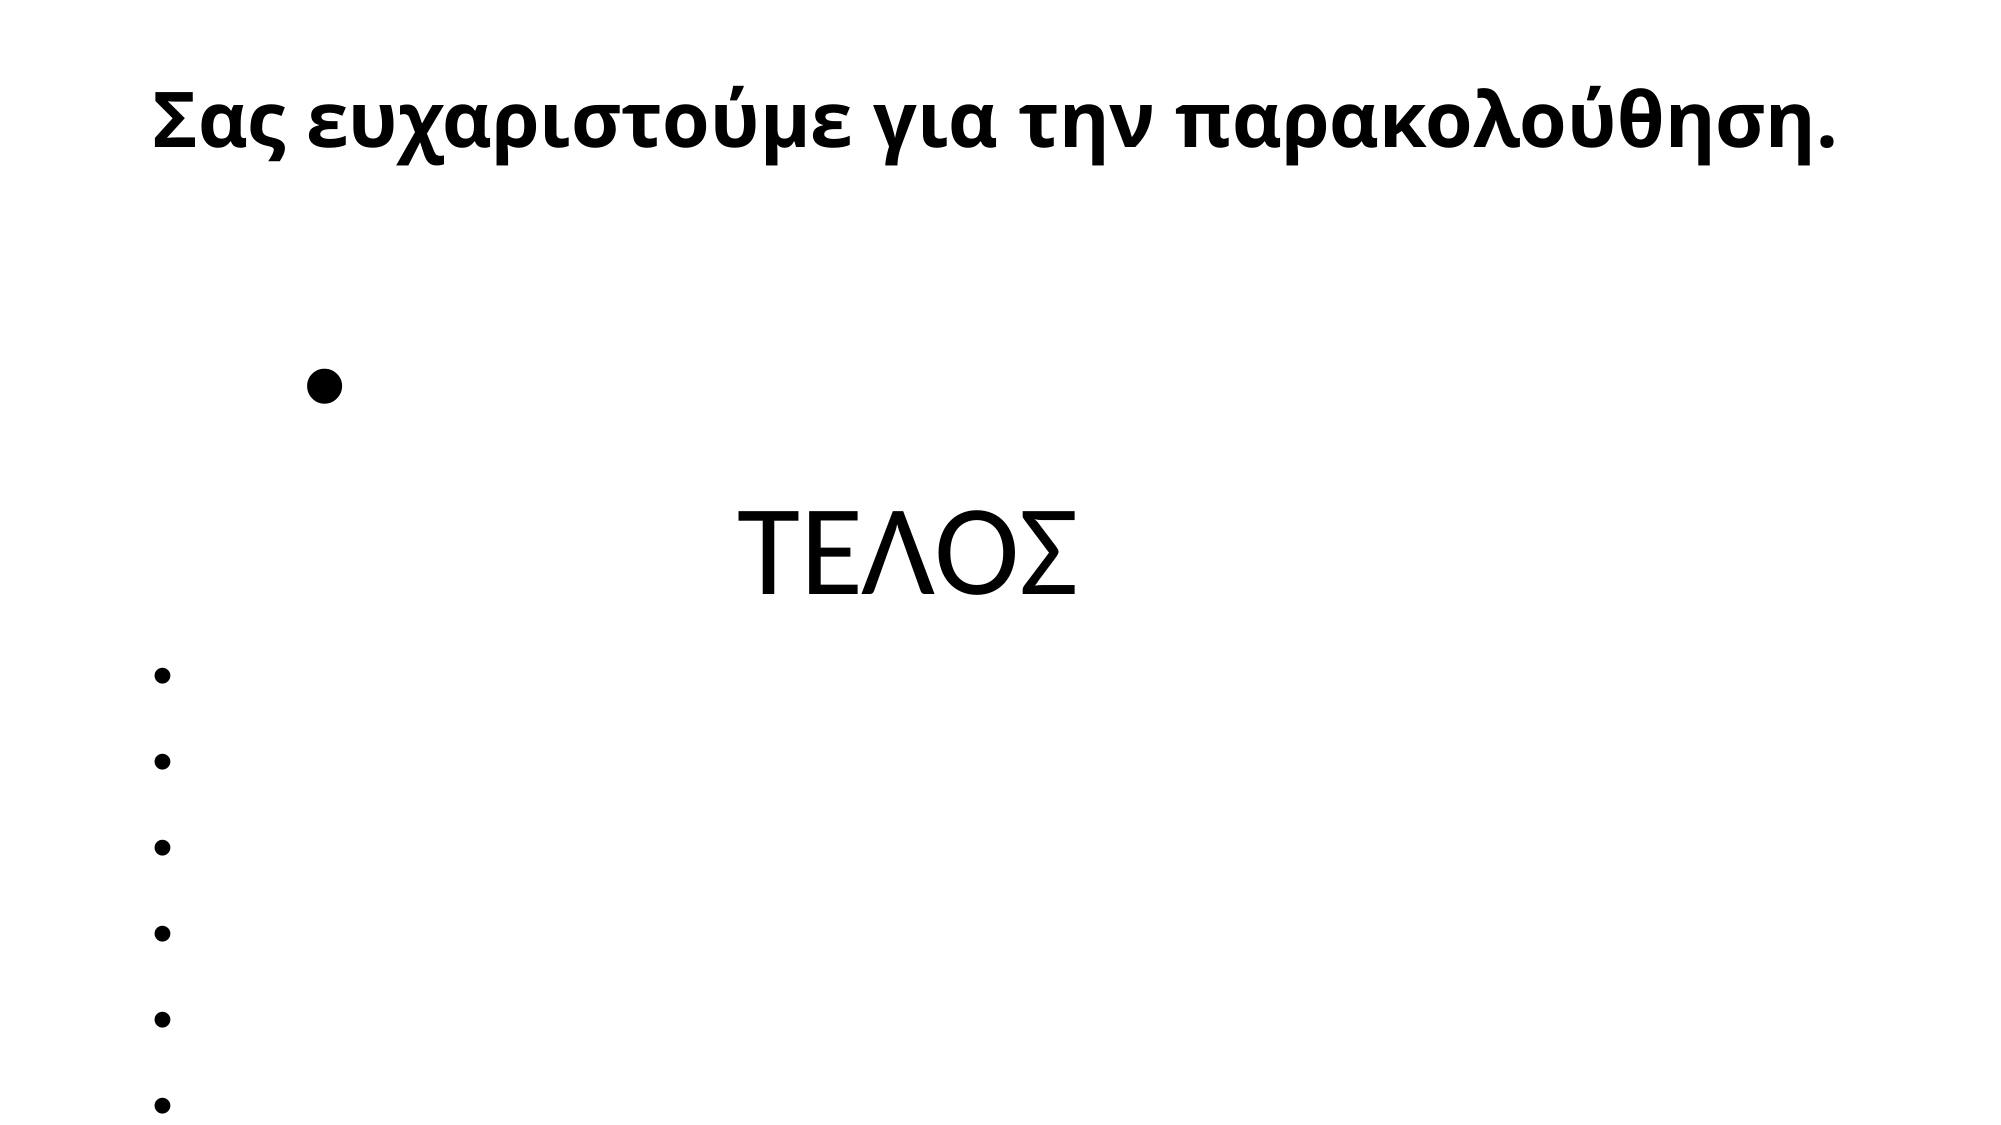

# Σας ευχαριστούμε για την παρακολούθηση.
 ΤΕΛΟΣ